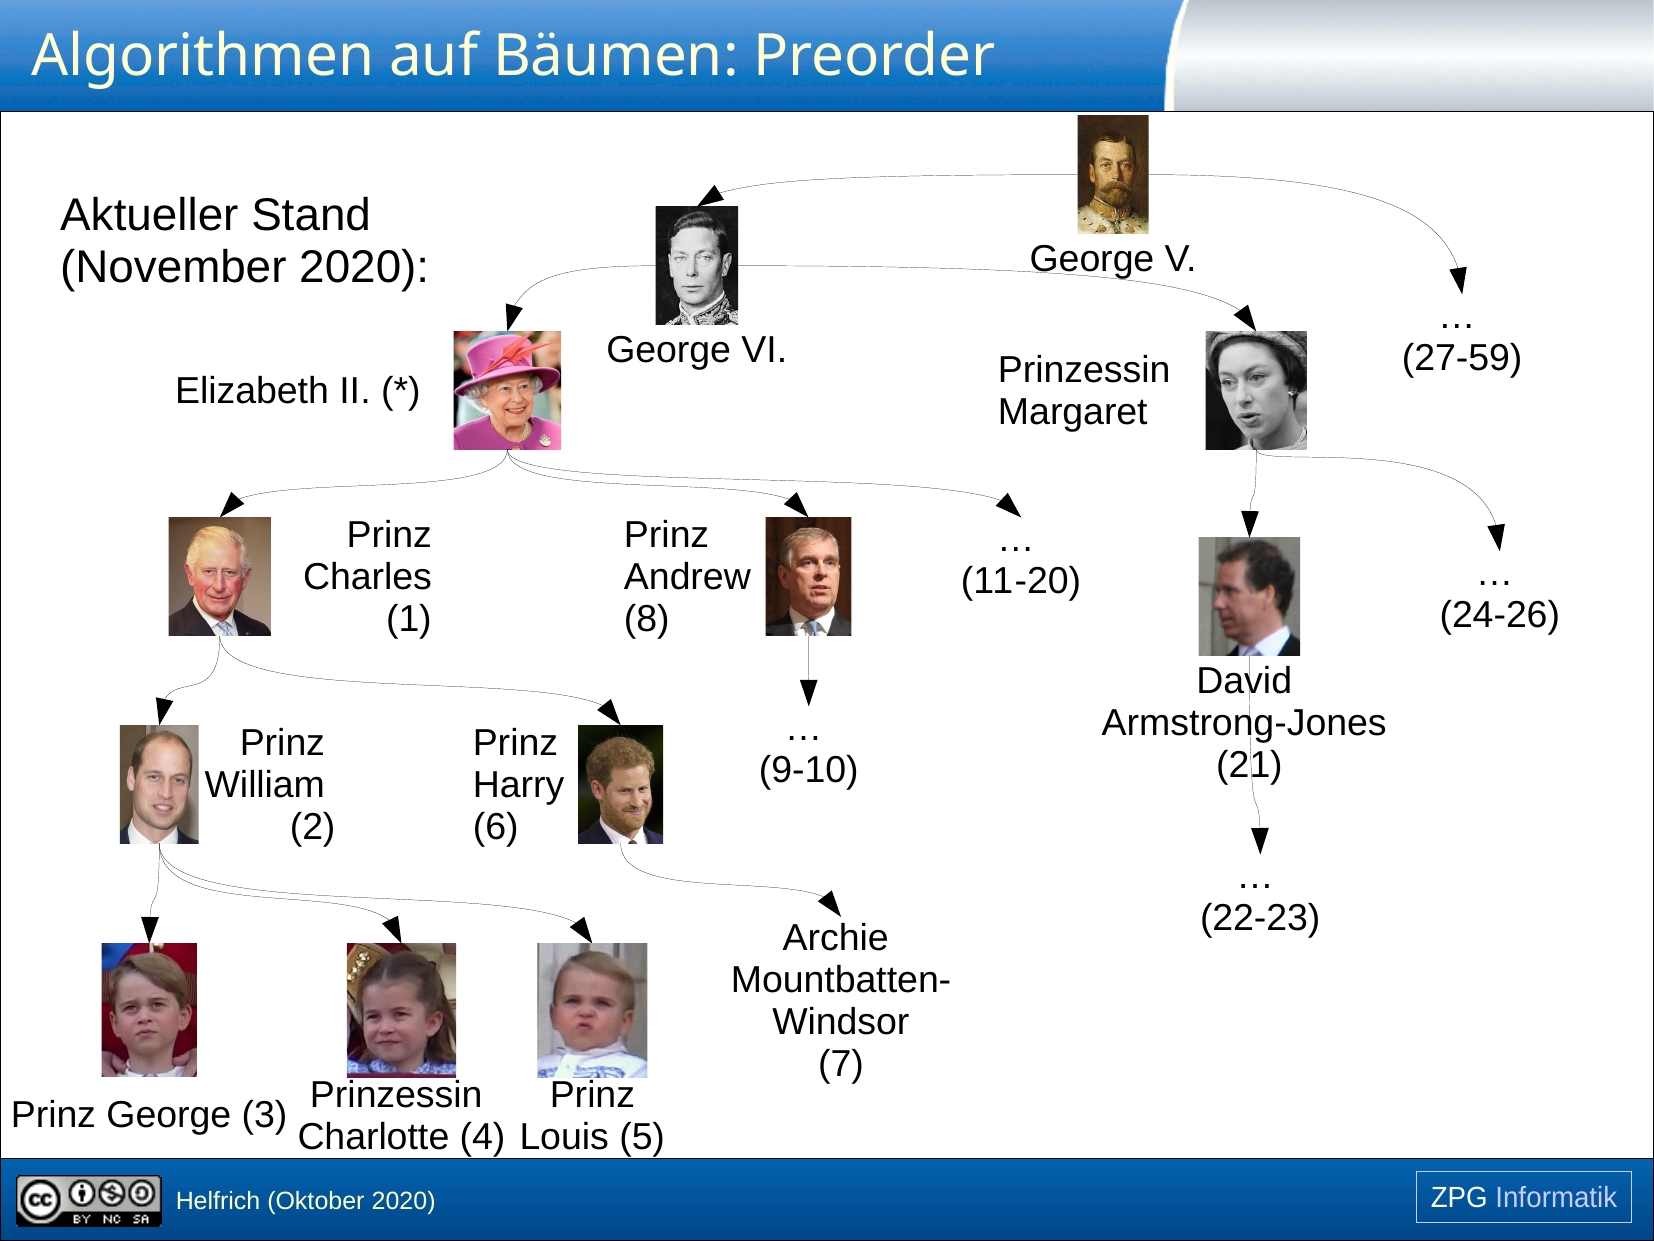

Algorithmen auf Bäumen: Preorder
George V.
# Aktueller Stand (November 2020):
George VI.
…
(27-59)
Elizabeth II. (*)
Prinzessin
Margaret
Prinz
				Charles
(1)
Prinz
Andrew
(8)
…
(11-20)
David
Armstrong-Jones
(21)
…
(24-26)
…
(9-10)
Prinz
			William
(2)
Prinz
Harry
(6)
…
(22-23)
Archie
Mountbatten-
Windsor
(7)
Prinz George (3)
Prinzessin
Charlotte (4)
Prinz
Louis (5)